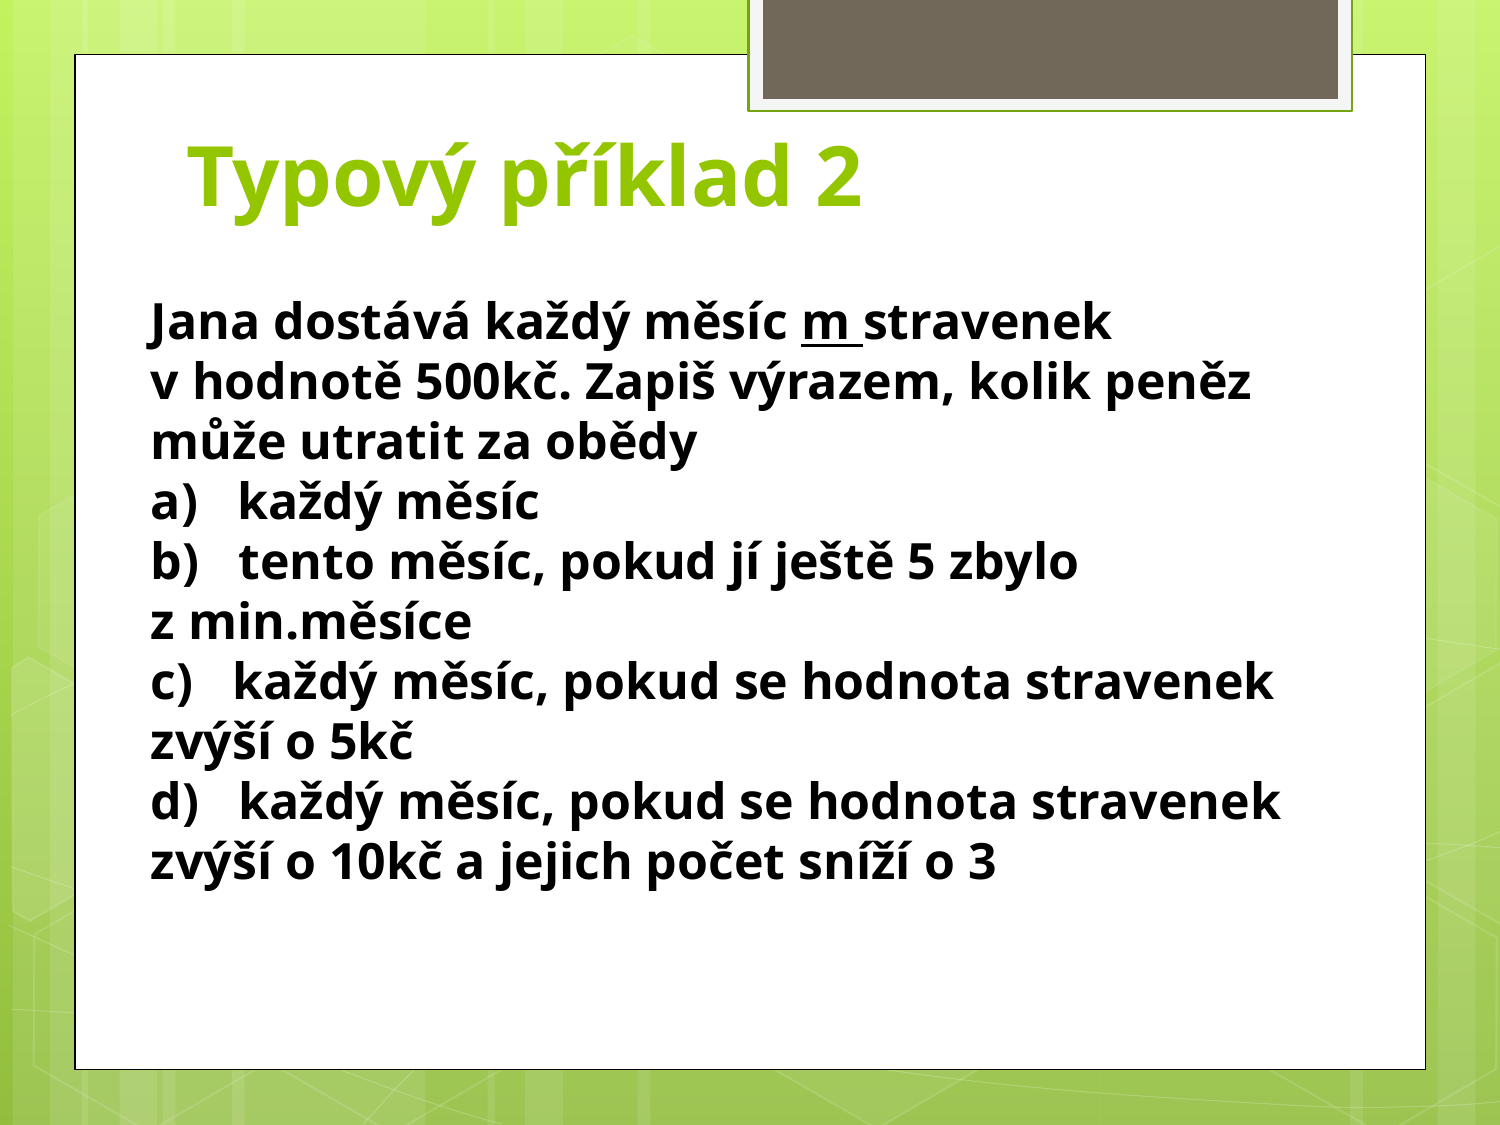

# Typový příklad 2
Jana dostává každý měsíc m stravenek v hodnotě 500kč. Zapiš výrazem, kolik peněz může utratit za obědy
a) každý měsíc
b) tento měsíc, pokud jí ještě 5 zbylo z min.měsíce
c) každý měsíc, pokud se hodnota stravenek zvýší o 5kč
d) každý měsíc, pokud se hodnota stravenek zvýší o 10kč a jejich počet sníží o 3